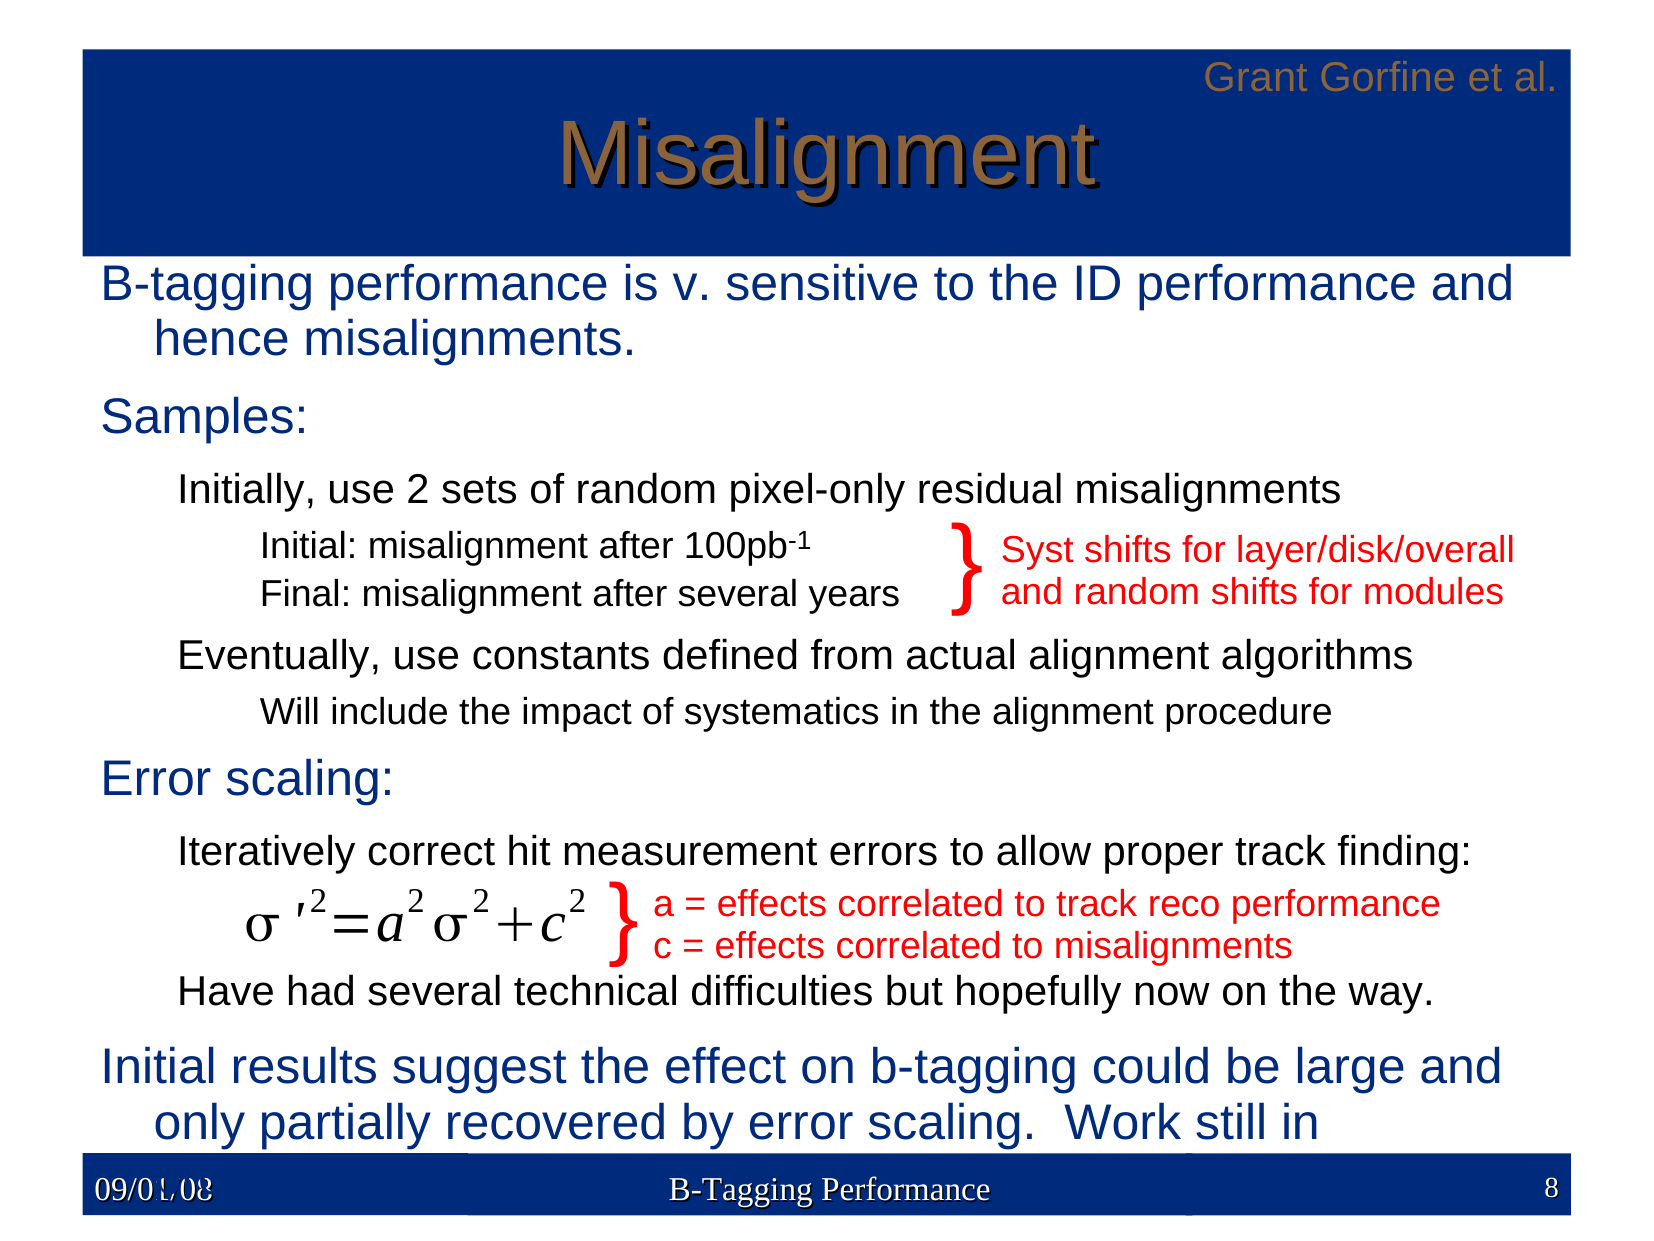

# Misalignment
Grant Gorfine et al.
B-tagging performance is v. sensitive to the ID performance and hence misalignments.
Samples:
Initially, use 2 sets of random pixel-only residual misalignments
Initial: misalignment after 100pb-1
Final: misalignment after several years
Eventually, use constants defined from actual alignment algorithms
Will include the impact of systematics in the alignment procedure
Error scaling:
Iteratively correct hit measurement errors to allow proper track finding:
Have had several technical difficulties but hopefully now on the way.
Initial results suggest the effect on b-tagging could be large and only partially recovered by error scaling. Work still in progress ...
}
Syst shifts for layer/disk/overall and random shifts for modules
}
a = effects correlated to track reco performance
c = effects correlated to misalignments
B-Tagging Performance
8